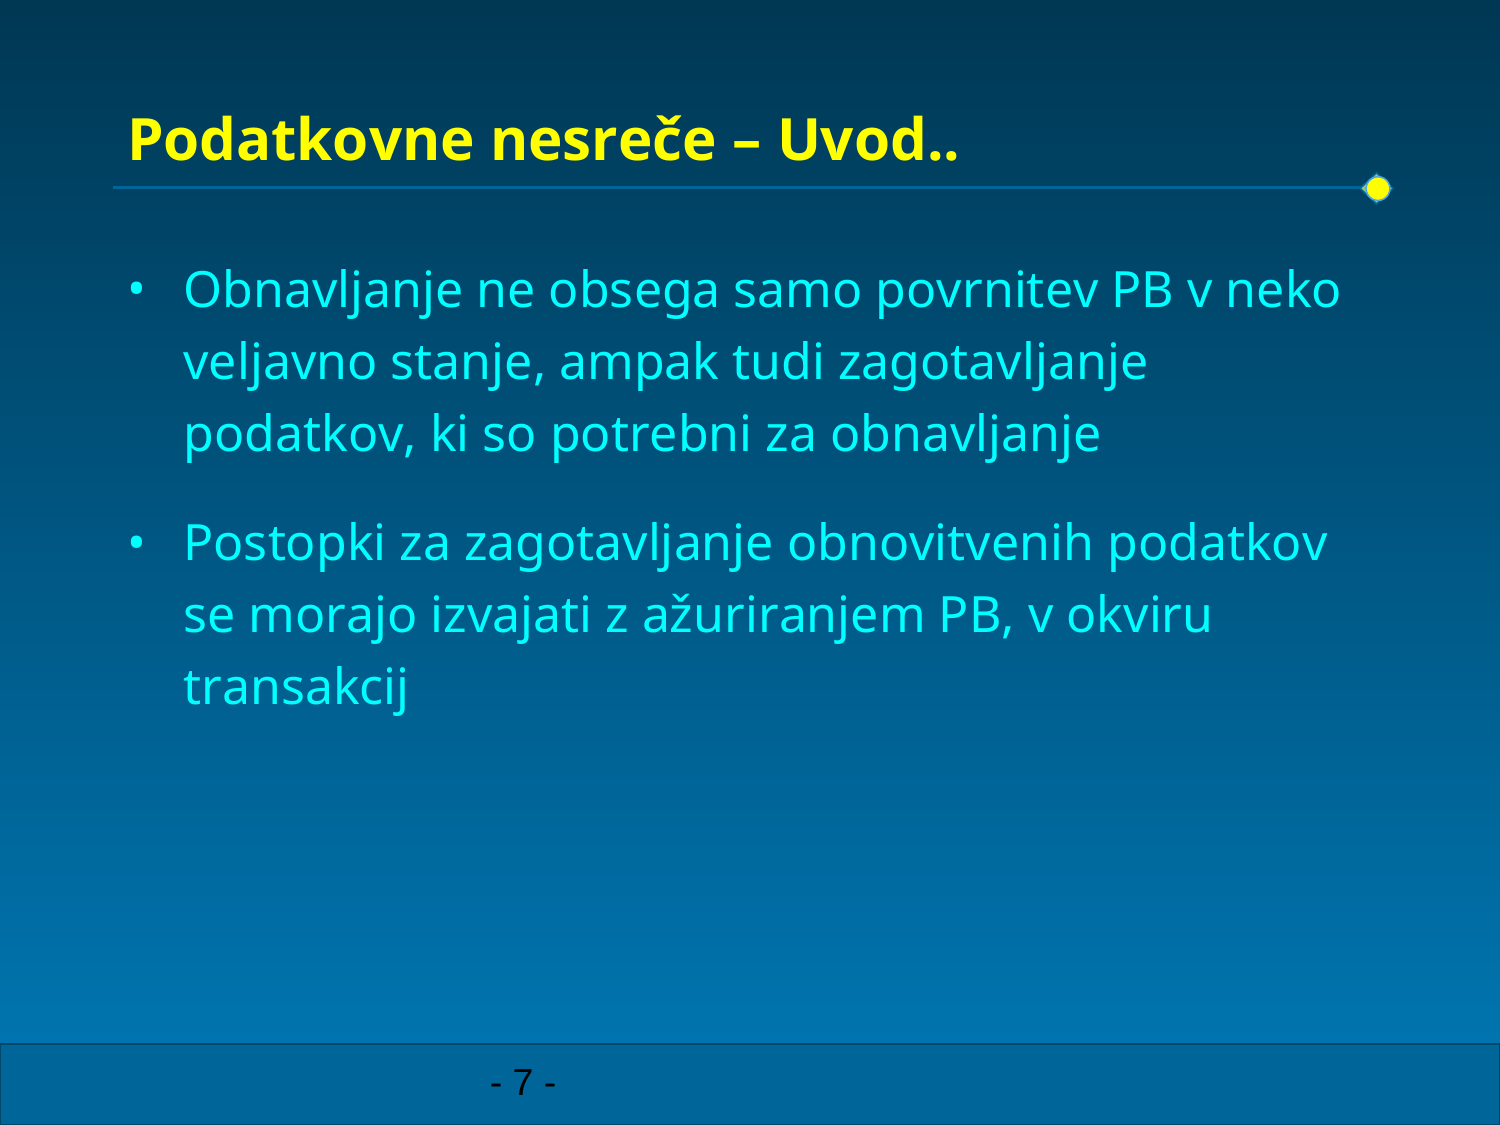

# Podatkovne nesreče – Uvod..
Obnavljanje ne obsega samo povrnitev PB v neko veljavno stanje, ampak tudi zagotavljanje podatkov, ki so potrebni za obnavljanje
Postopki za zagotavljanje obnovitvenih podatkov se morajo izvajati z ažuriranjem PB, v okviru transakcij